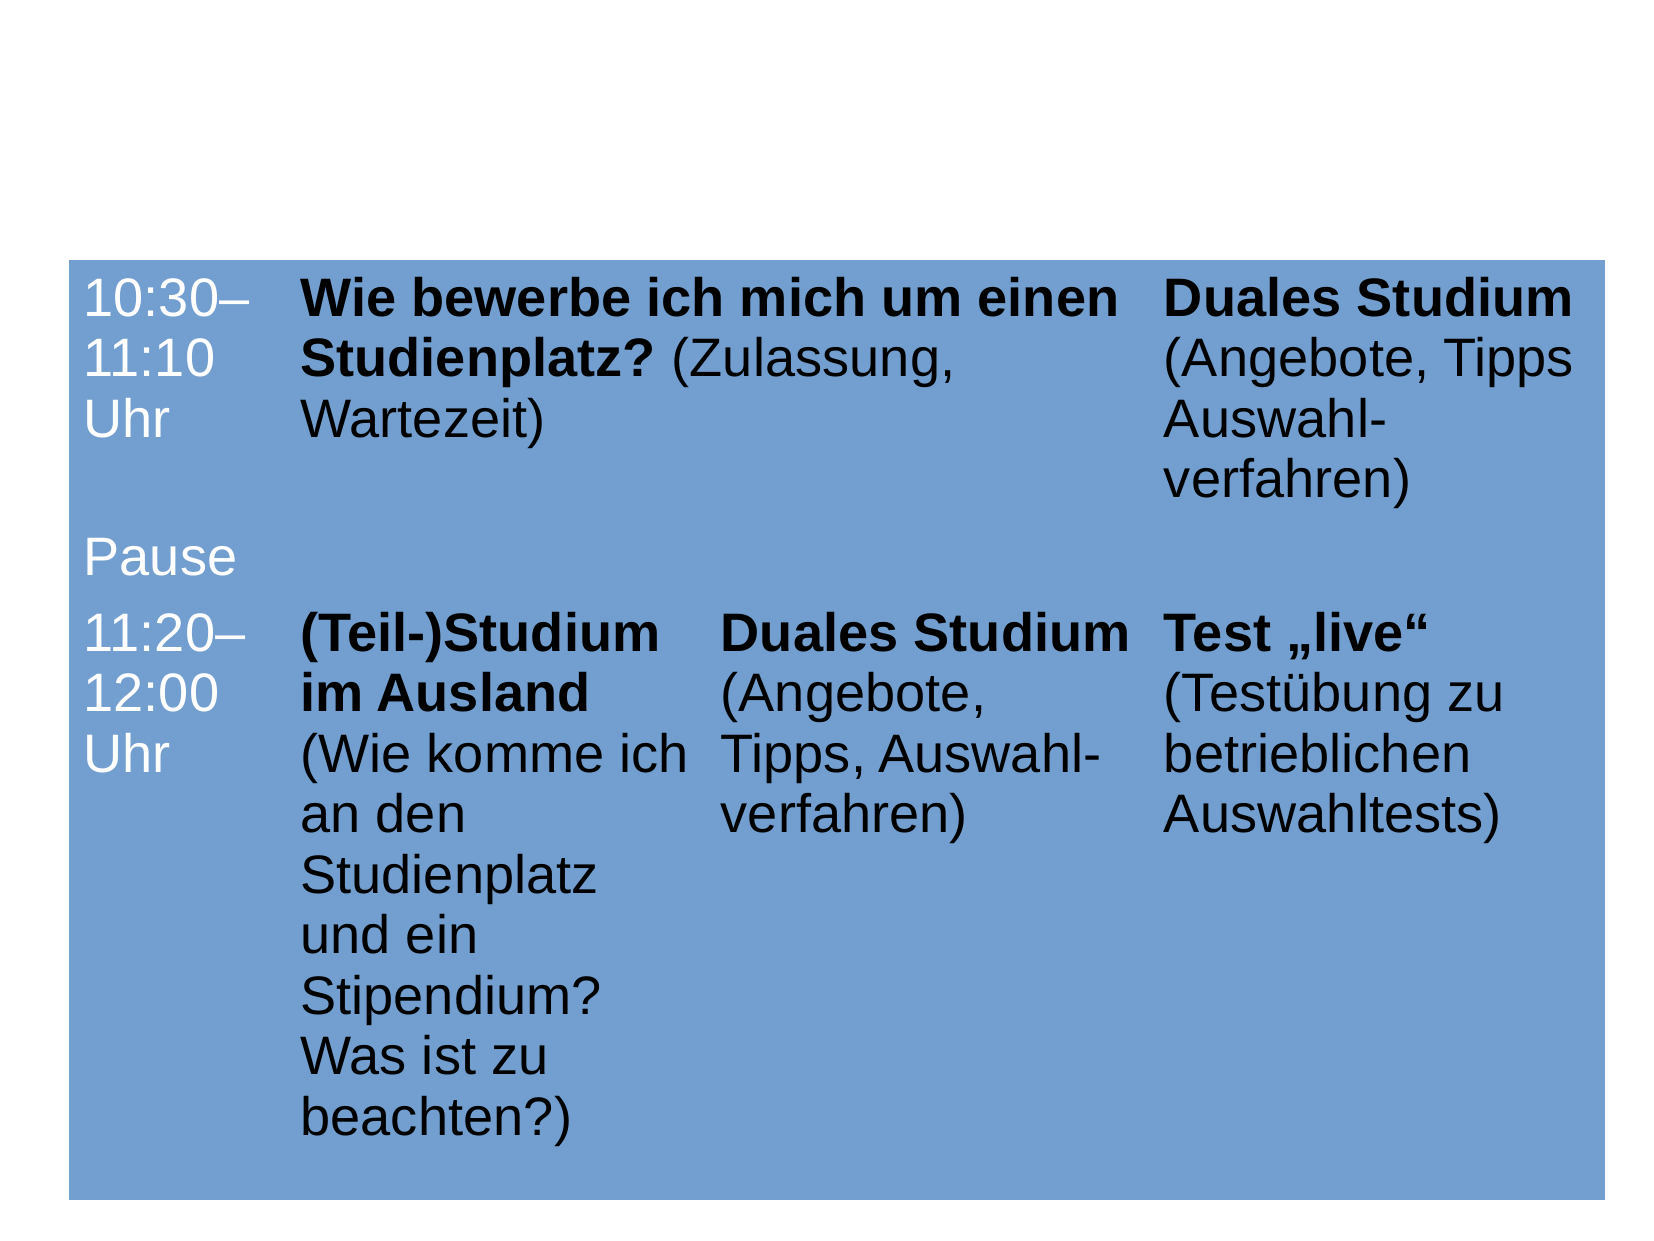

#
| 10:30– 11:10 Uhr | Wie bewerbe ich mich um einen Studienplatz? (Zulassung, Wartezeit) | | Duales Studium (Angebote, Tipps Auswahl-verfahren) |
| --- | --- | --- | --- |
| Pause | | | |
| 11:20– 12:00 Uhr | (Teil-)Studium im Ausland (Wie komme ich an den Studienplatz und ein Stipendium? Was ist zu beachten?) | Duales Studium (Angebote, Tipps, Auswahl-verfahren) | Test „live“ (Testübung zu betrieblichen Auswahltests) |